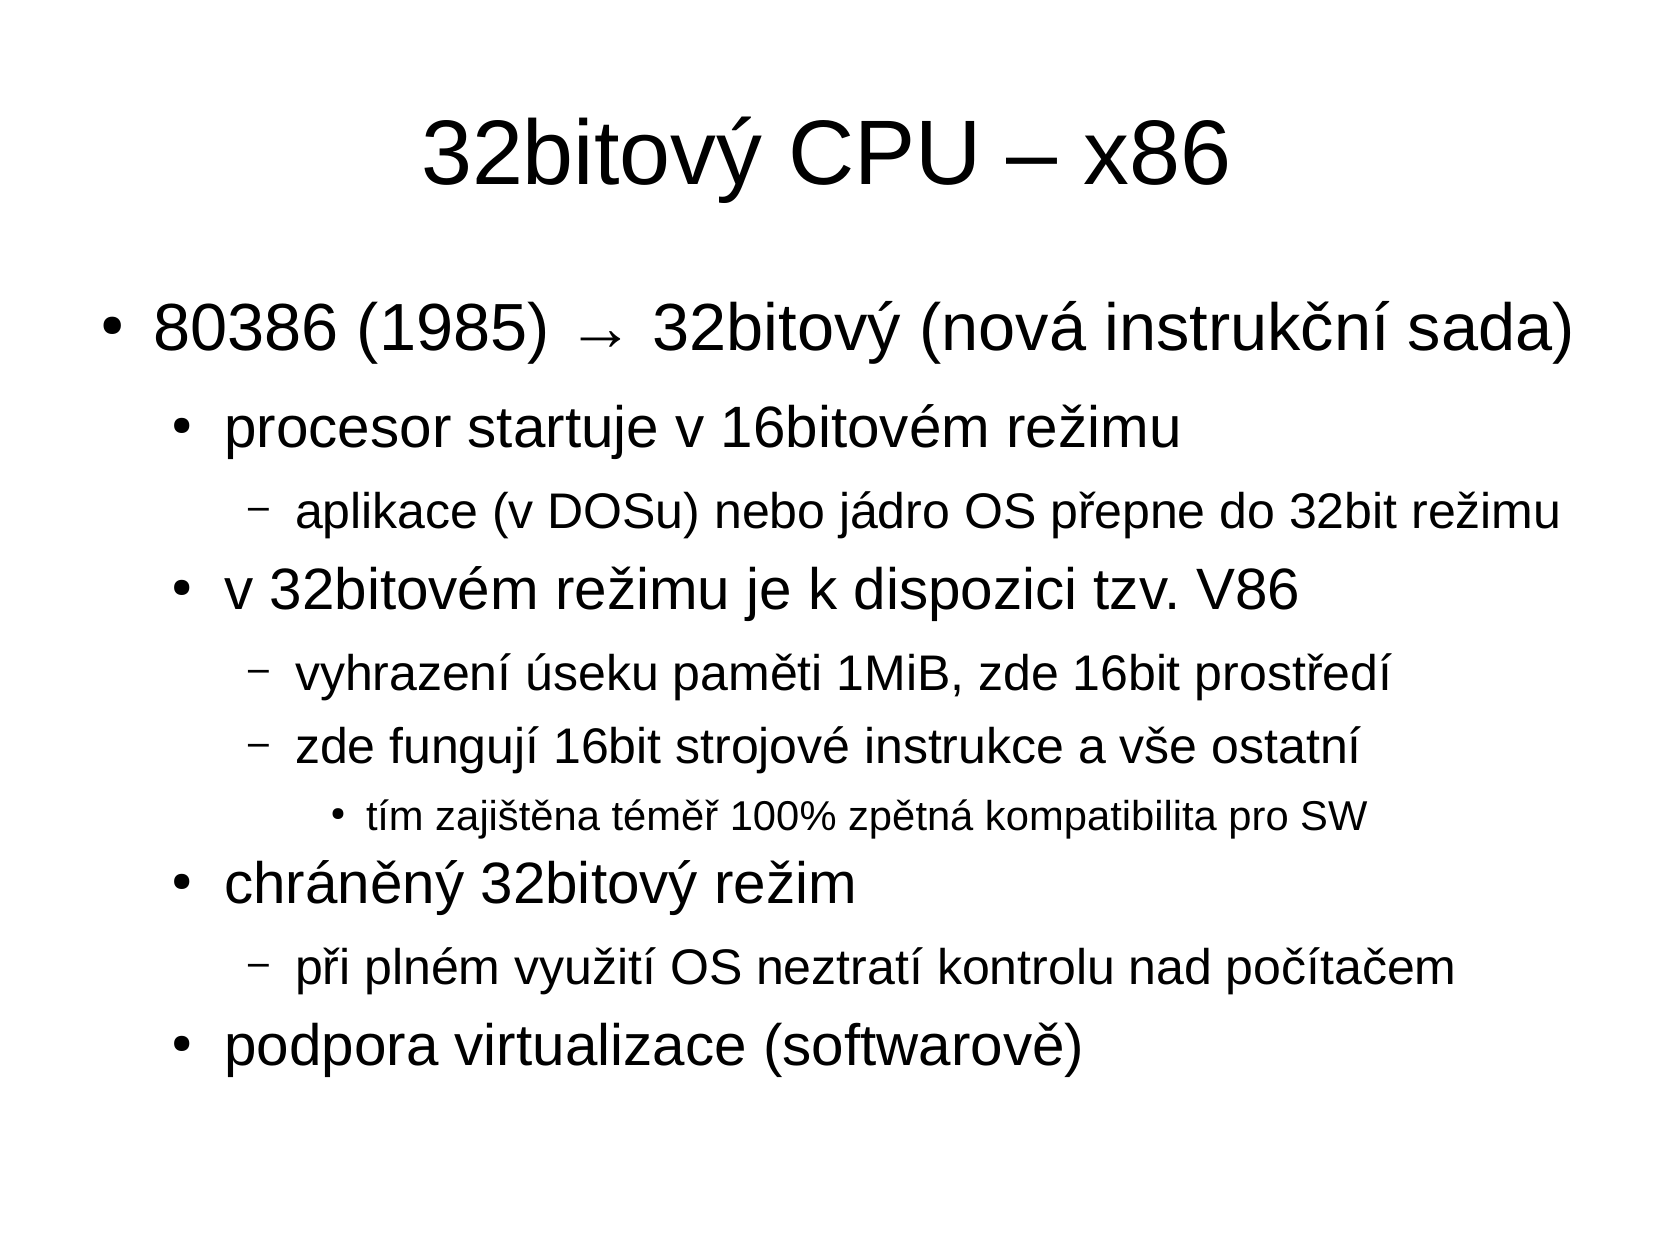

# 32bitový CPU – x86
80386 (1985) → 32bitový (nová instrukční sada)
procesor startuje v 16bitovém režimu
aplikace (v DOSu) nebo jádro OS přepne do 32bit režimu
v 32bitovém režimu je k dispozici tzv. V86
vyhrazení úseku paměti 1MiB, zde 16bit prostředí
zde fungují 16bit strojové instrukce a vše ostatní
tím zajištěna téměř 100% zpětná kompatibilita pro SW
chráněný 32bitový režim
při plném využití OS neztratí kontrolu nad počítačem
podpora virtualizace (softwarově)